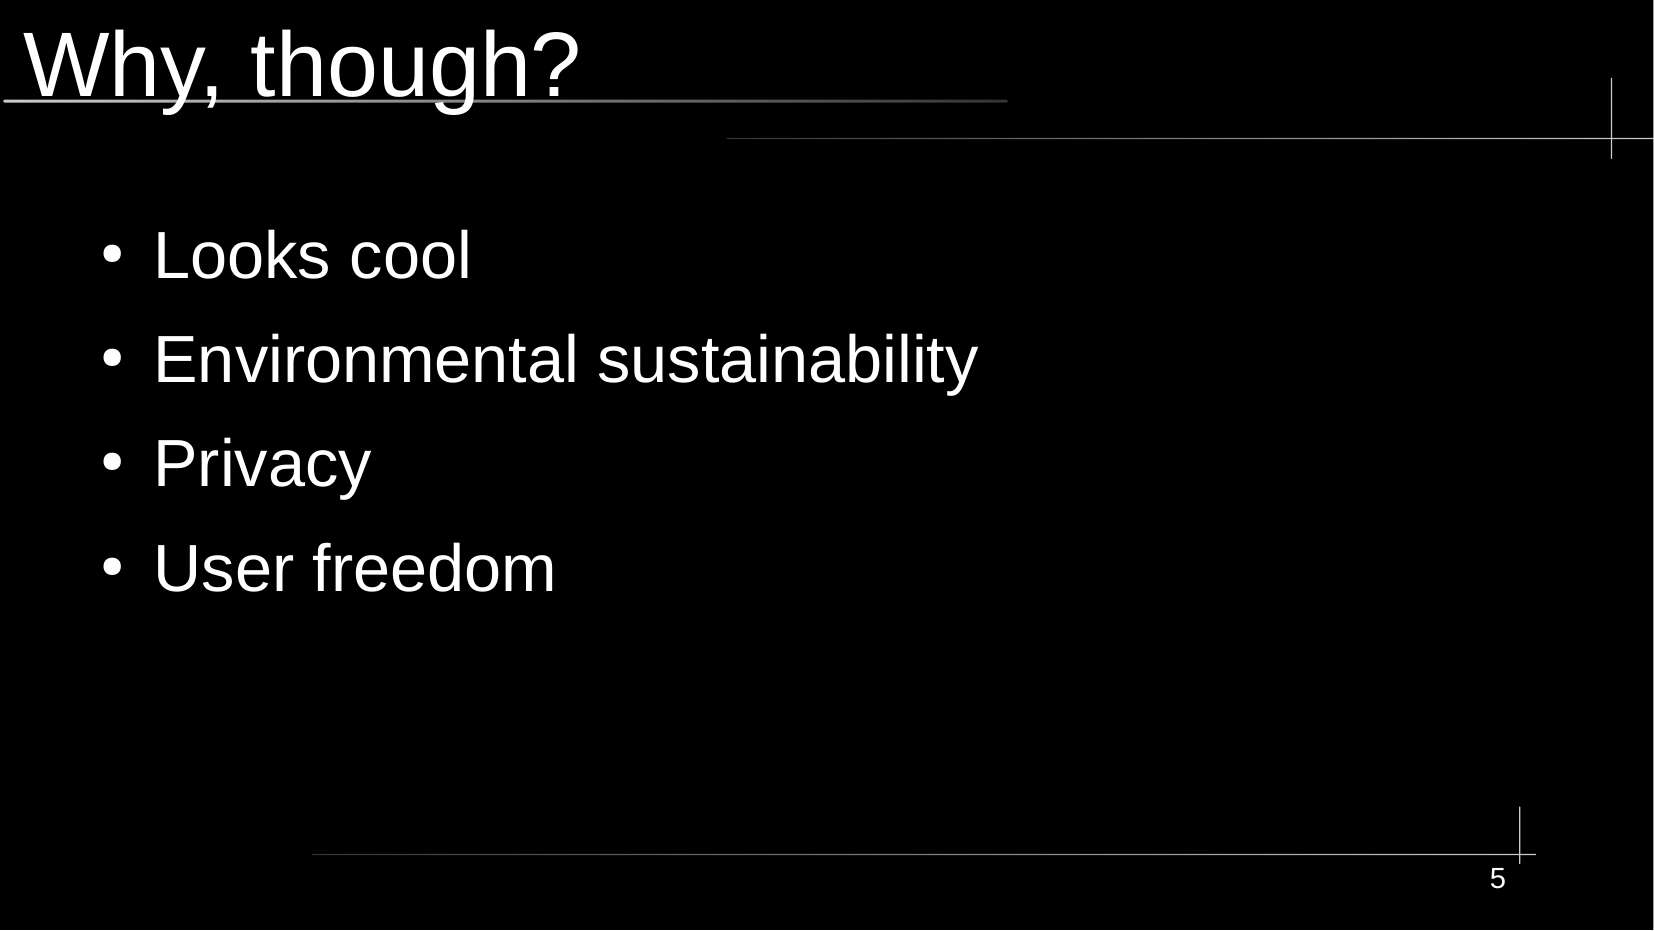

# Why, though?
Looks cool
Environmental sustainability
Privacy
User freedom
5